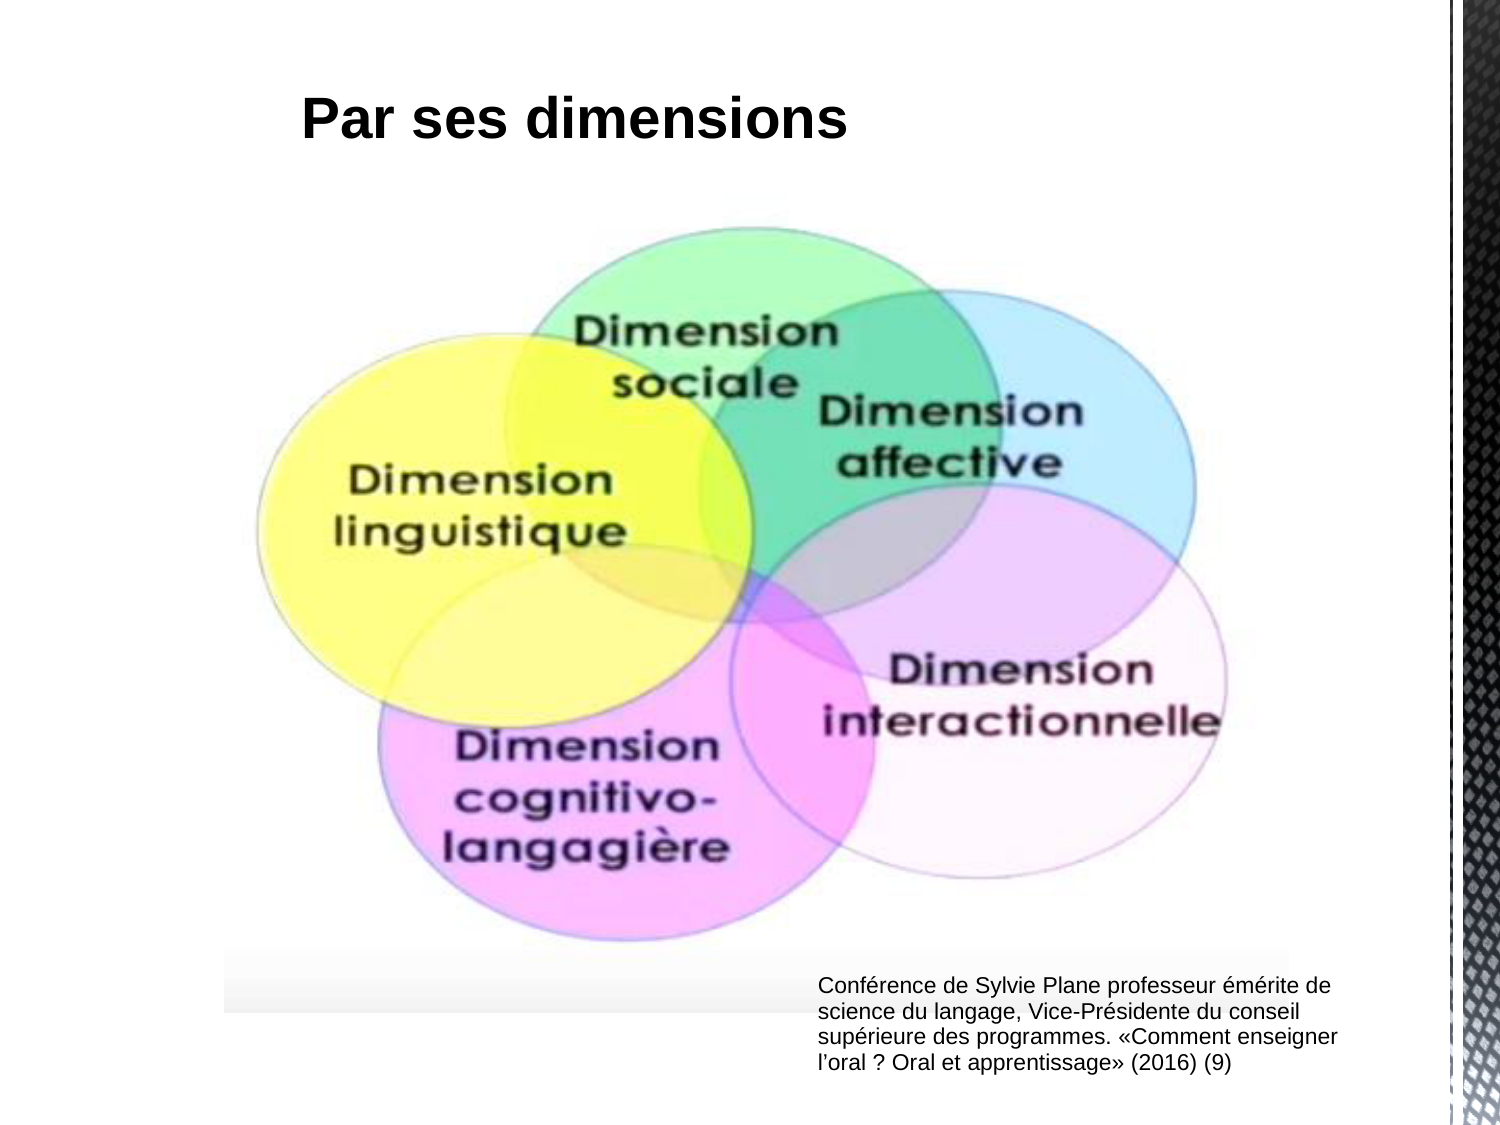

# Par ses dimensions
Conférence de Sylvie Plane professeur émérite de science du langage, Vice-Présidente du conseil supérieure des programmes. «Comment enseigner l’oral ? Oral et apprentissage» (2016) (9)